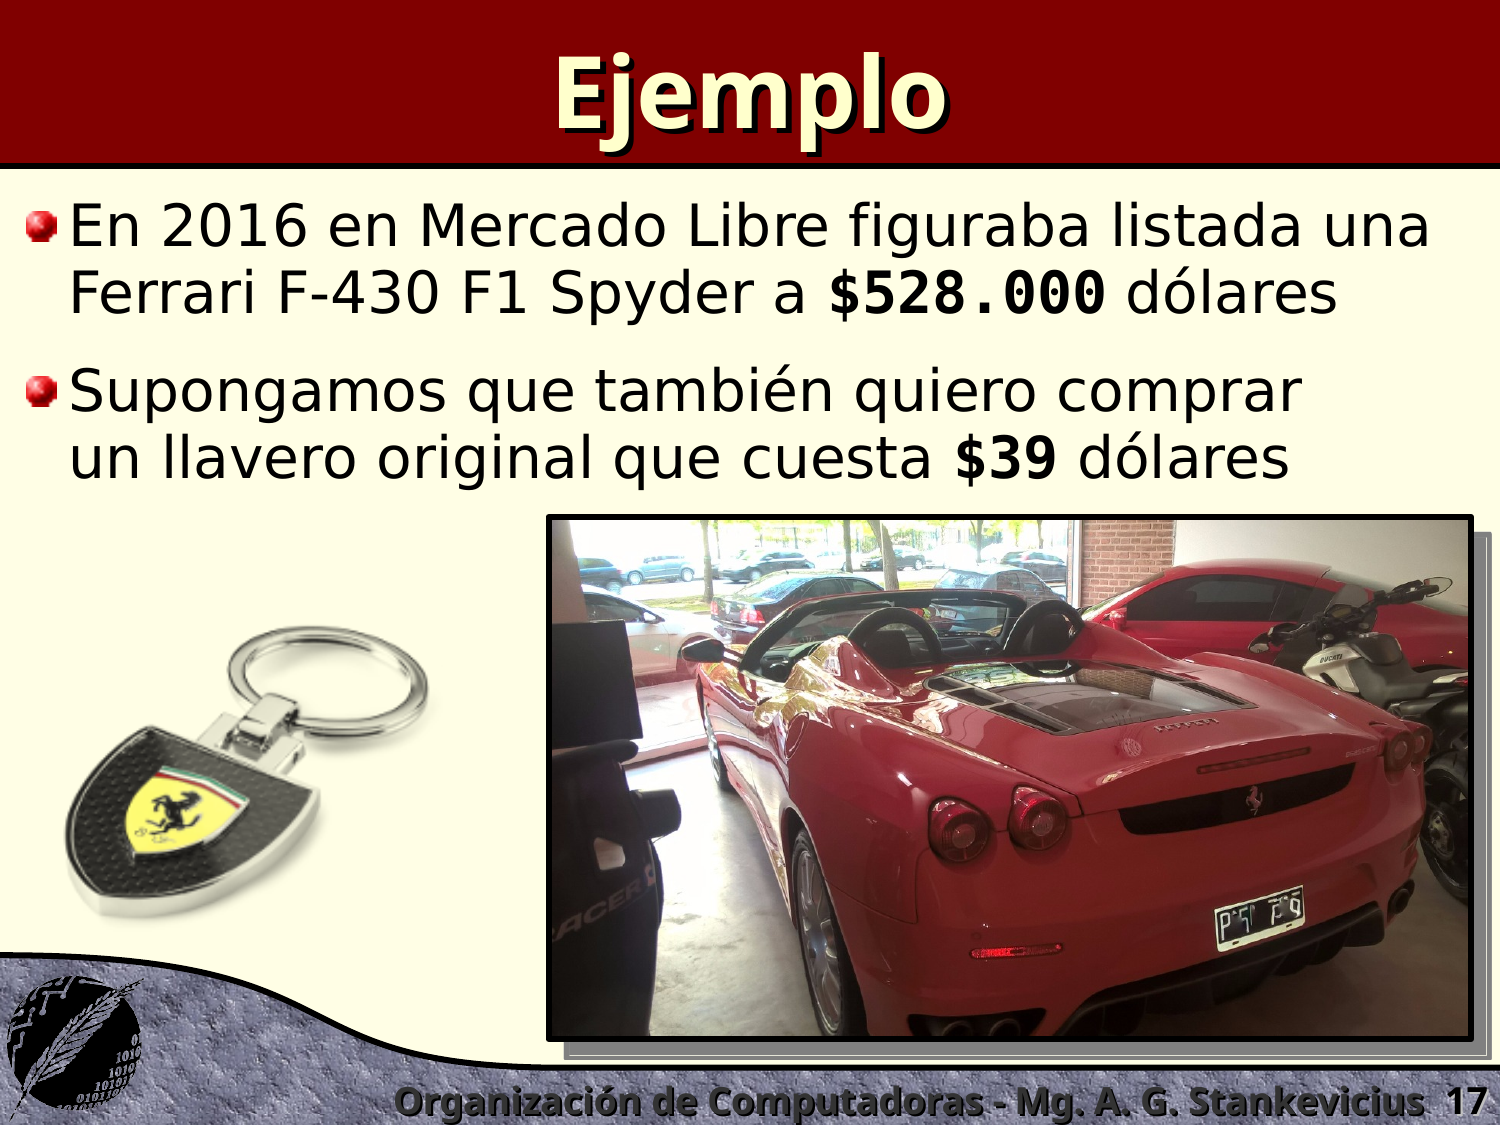

# Ejemplo
En 2016 en Mercado Libre figuraba listada una Ferrari F-430 F1 Spyder a $528.000 dólares
Supongamos que también quiero comprar
un llavero original que cuesta $39 dólares
17